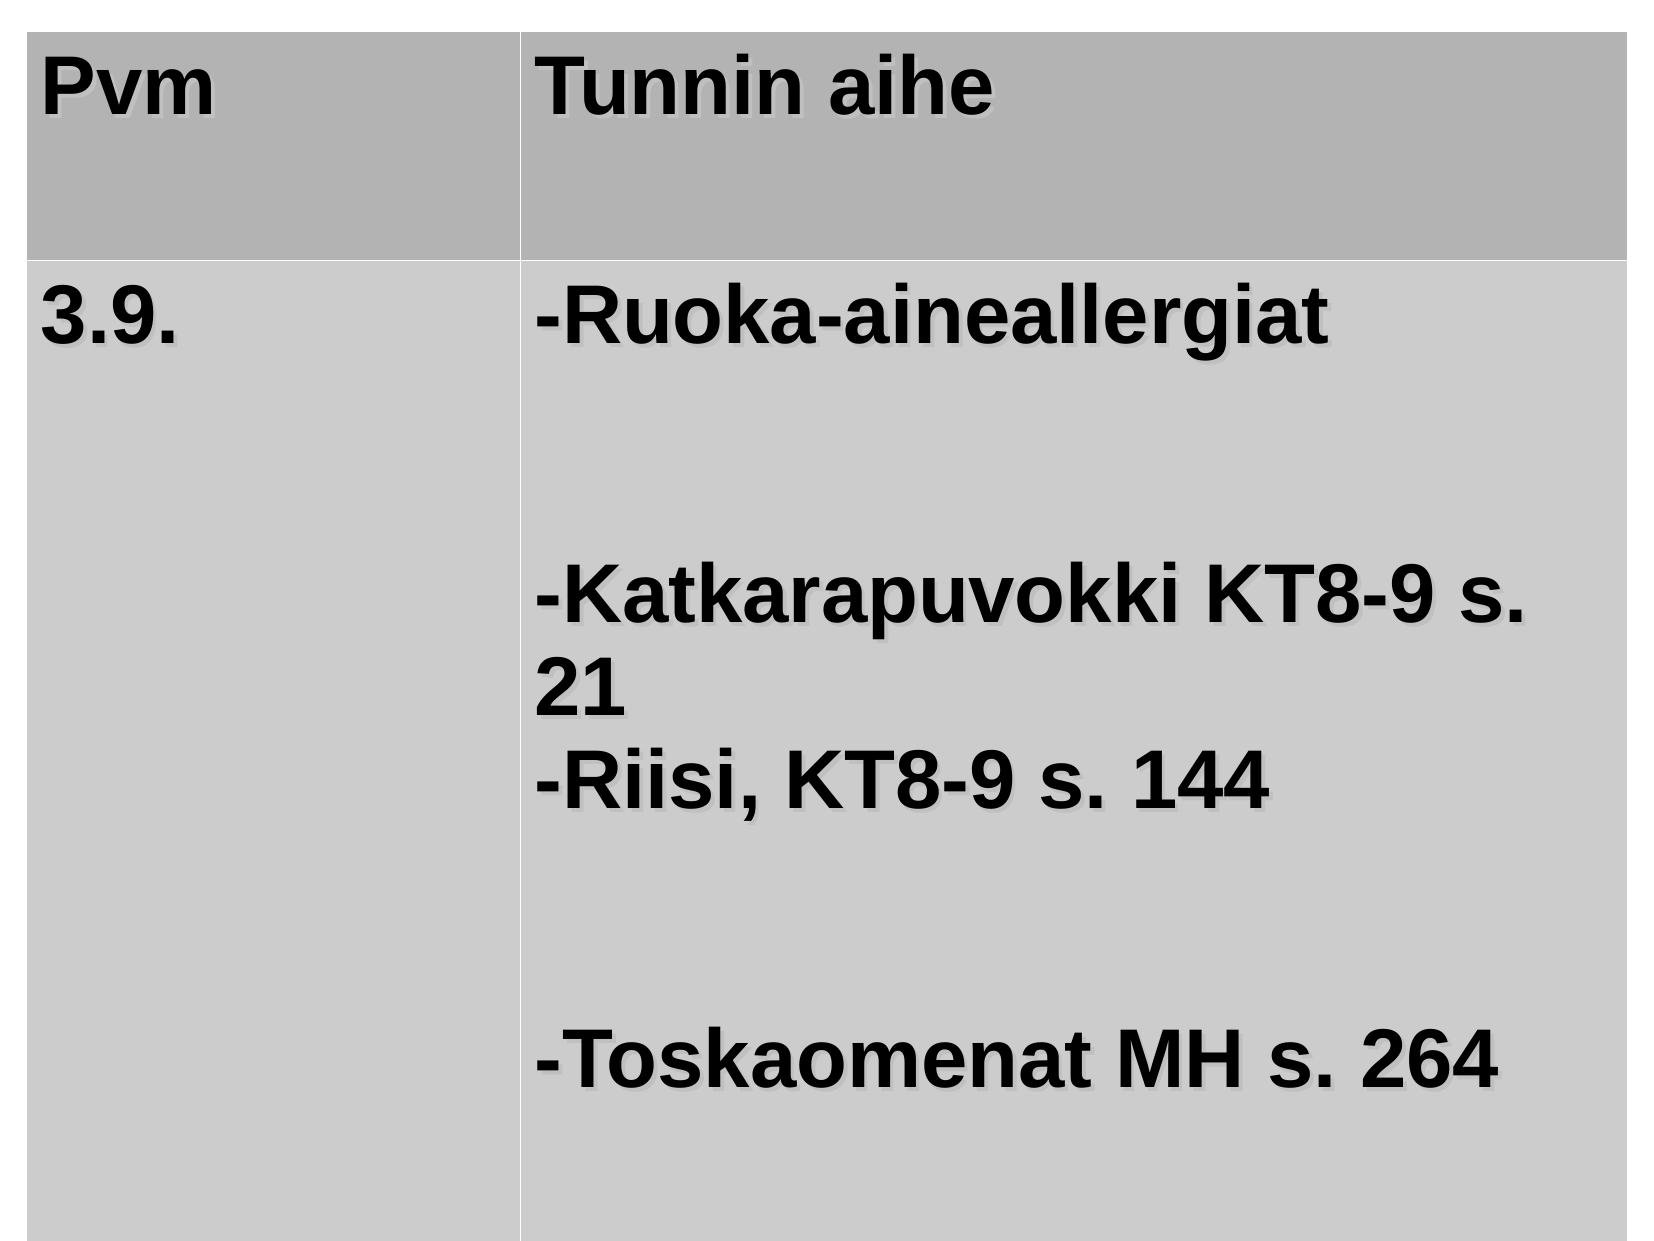

| Pvm | Tunnin aihe |
| --- | --- |
| 3.9. | -Ruoka-aineallergiat -Katkarapuvokki KT8-9 s. 21 -Riisi, KT8-9 s. 144 -Toskaomenat MH s. 264 |
#